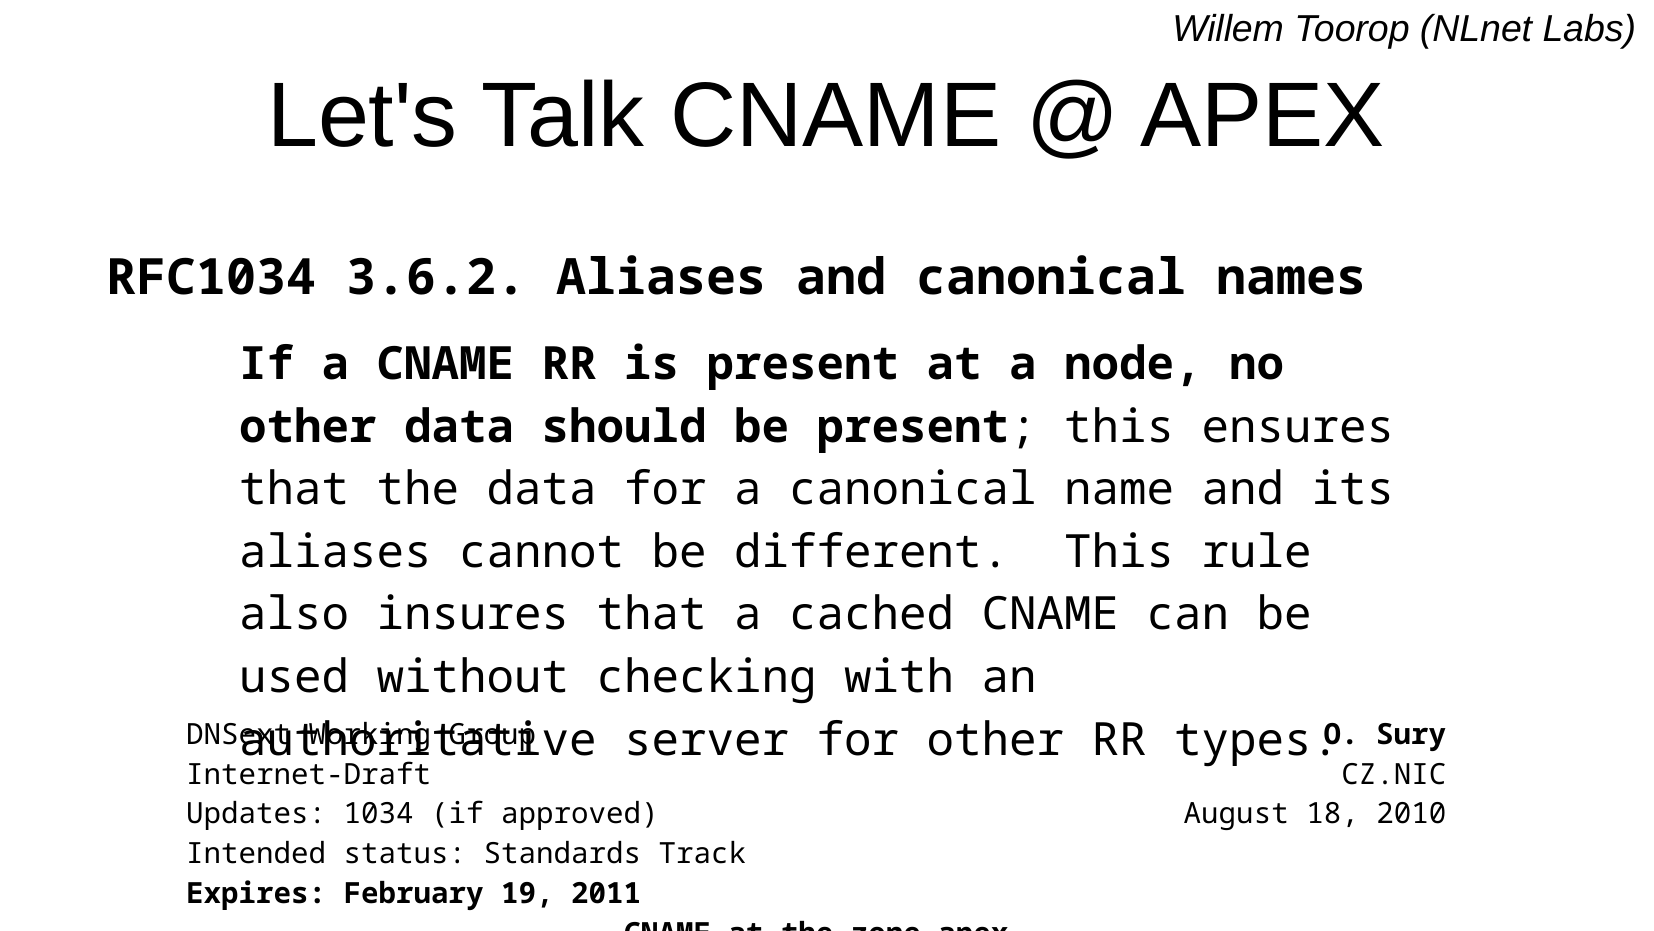

Willem Toorop (NLnet Labs)
# Let's Talk CNAME @ APEX
RFC1034 3.6.2. Aliases and canonical names
If a CNAME RR is present at a node, no other data should be present; this ensures that the data for a canonical name and its aliases cannot be different. This rule also insures that a cached CNAME can be used without checking with an authoritative server for other RR types.
DNSext Working Group O. Sury
Internet-Draft CZ.NIC
Updates: 1034 (if approved) August 18, 2010
Intended status: Standards Track
Expires: February 19, 2011
 CNAME at the zone apex
 draft-sury-dnsext-cname-at-apex-00